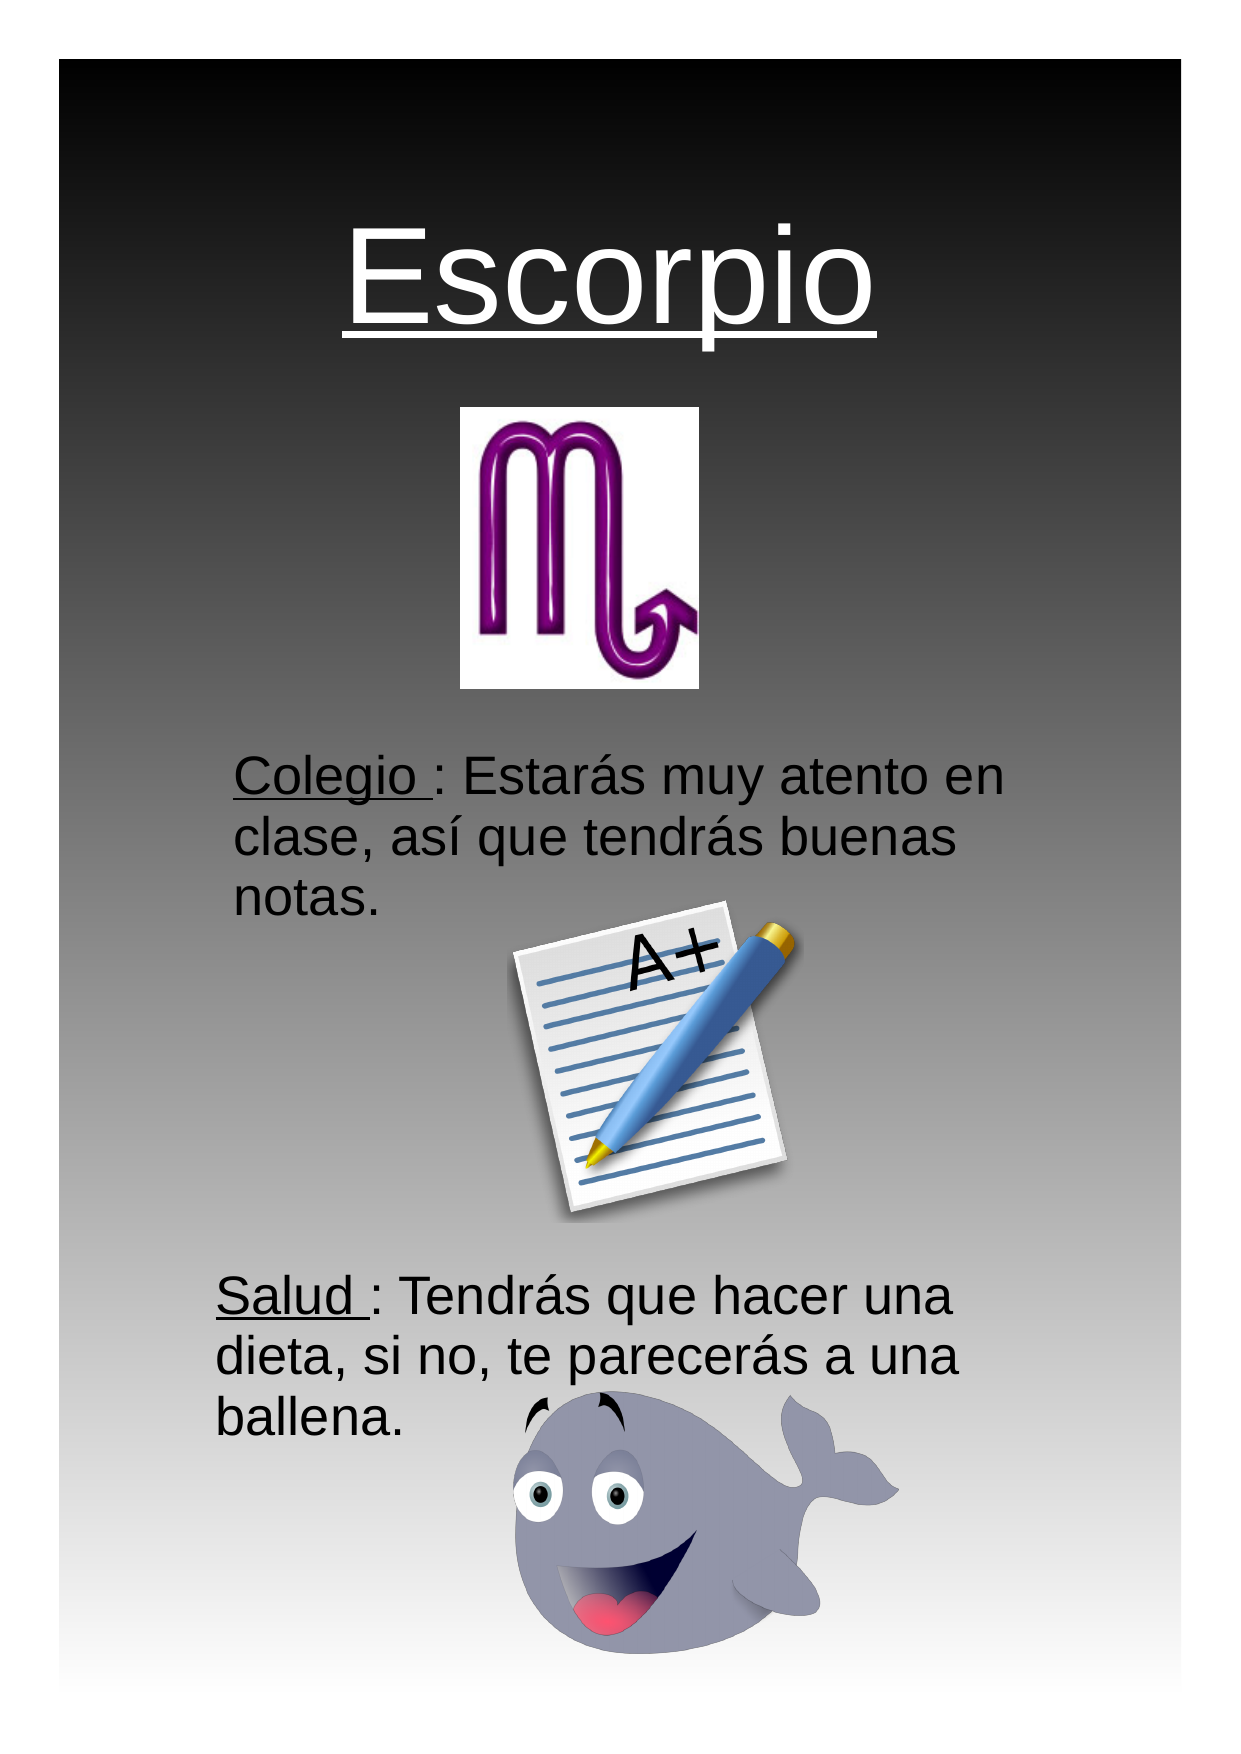

Escorpio
Colegio : Estarás muy atento en clase, así que tendrás buenas notas.
Salud : Tendrás que hacer una dieta, si no, te parecerás a una ballena.